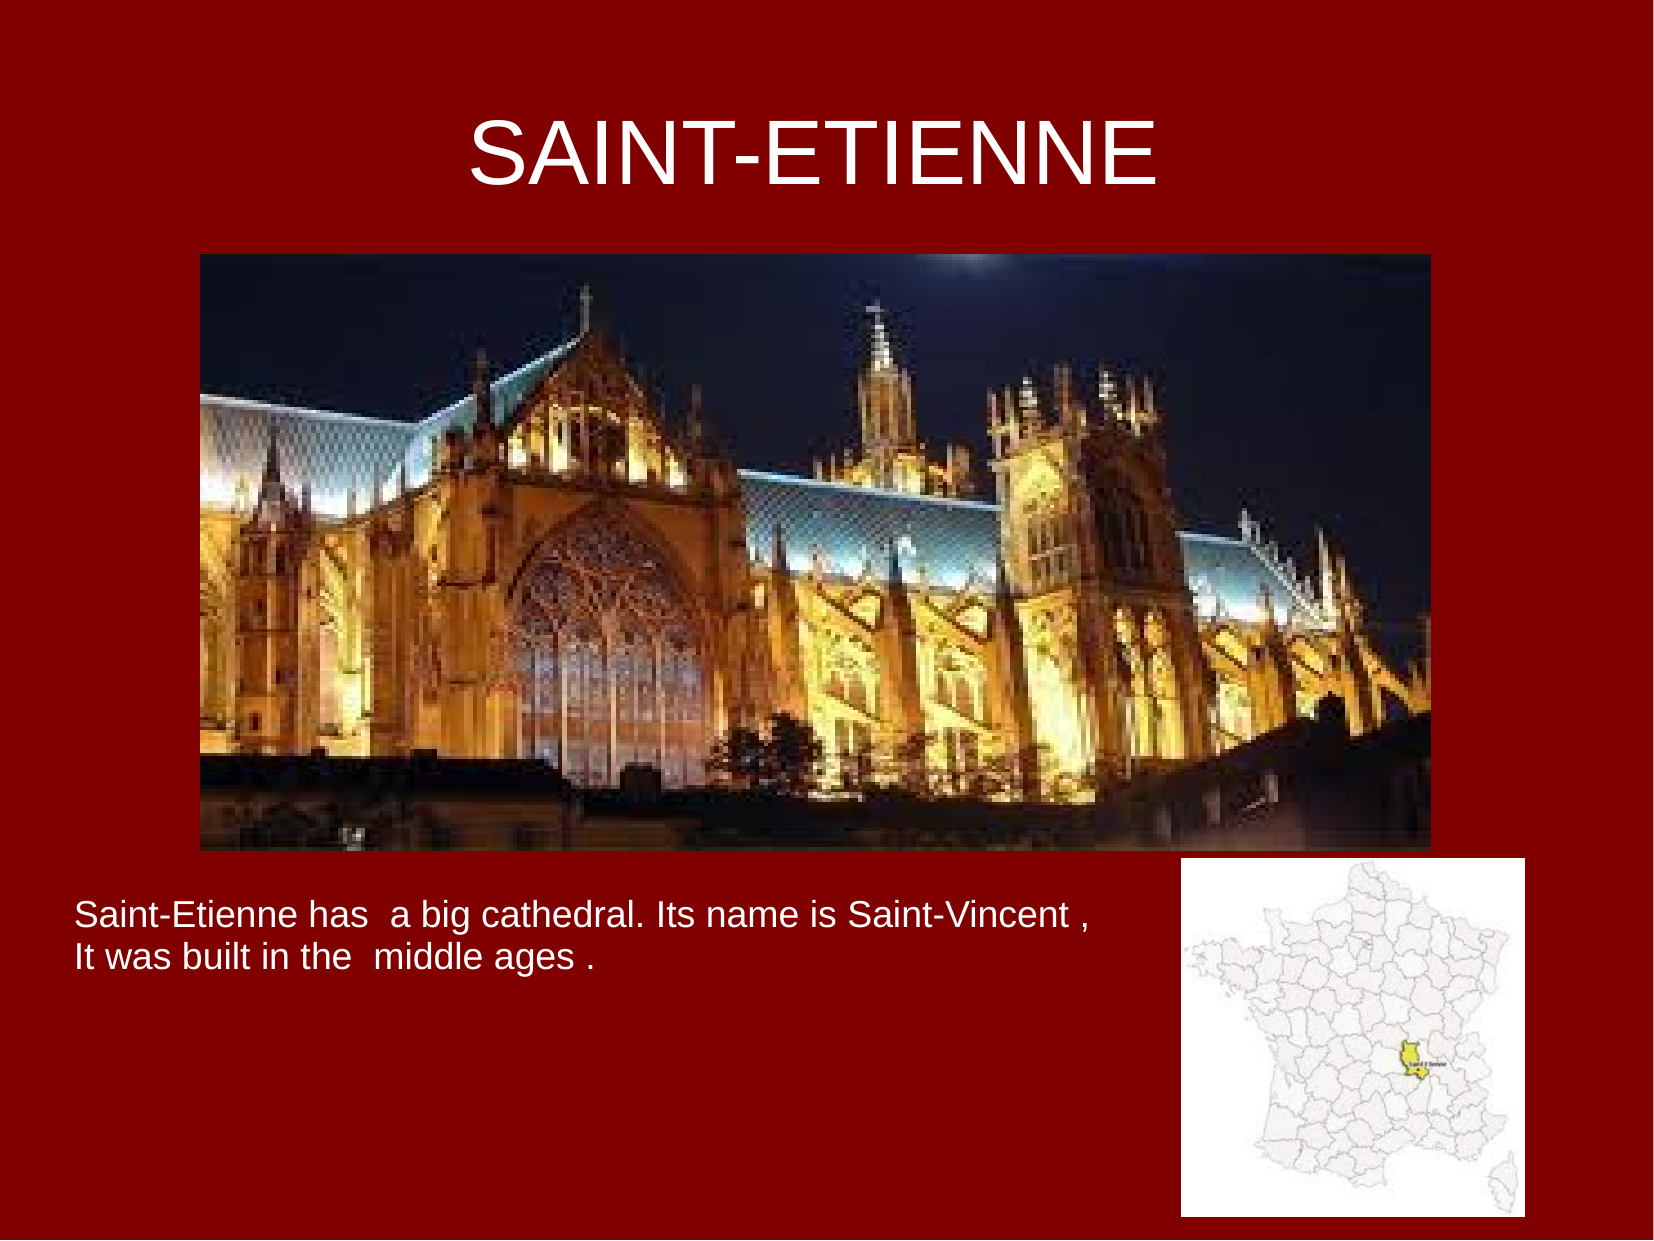

# SAINT-ETIENNE
Saint-Etienne has a big cathedral. Its name is Saint-Vincent ,
It was built in the middle ages .